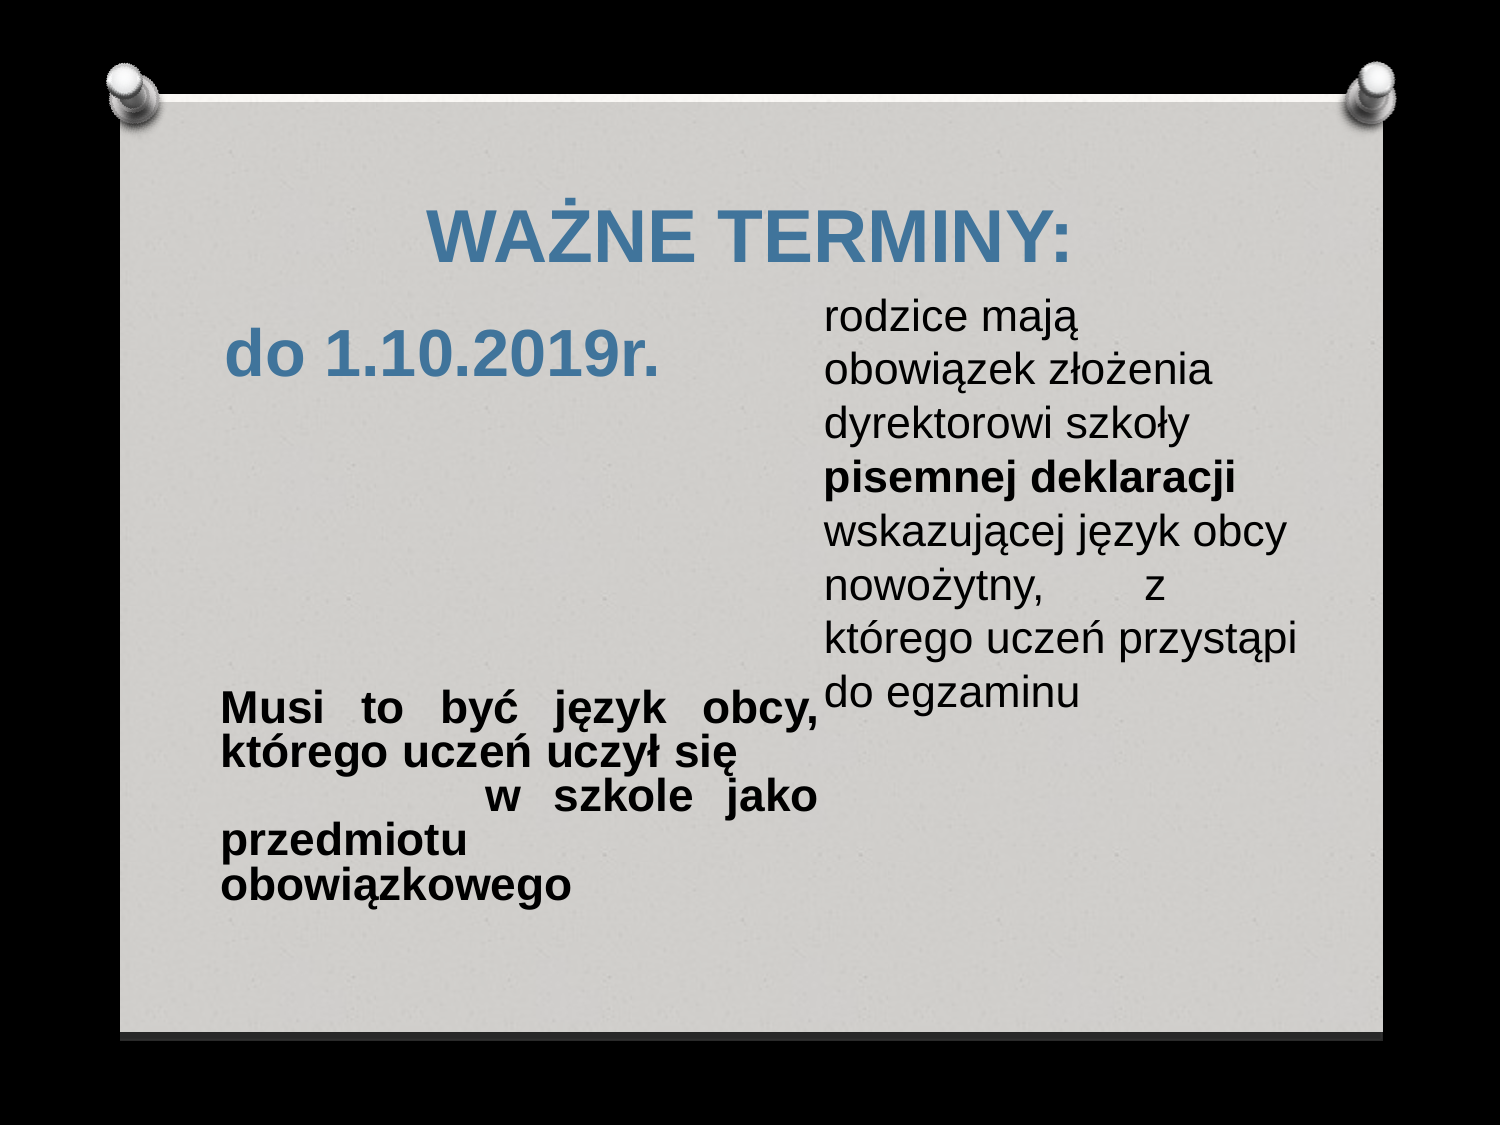

# WAŻNE TERMINY:
rodzice mają obowiązek złożenia dyrektorowi szkoły pisemnej deklaracji wskazującej język obcy nowożytny, z którego uczeń przystąpi do egzaminu
do 1.10.2019r.
Musi to być język obcy, którego uczeń uczył się w szkole jako przedmiotu obowiązkowego